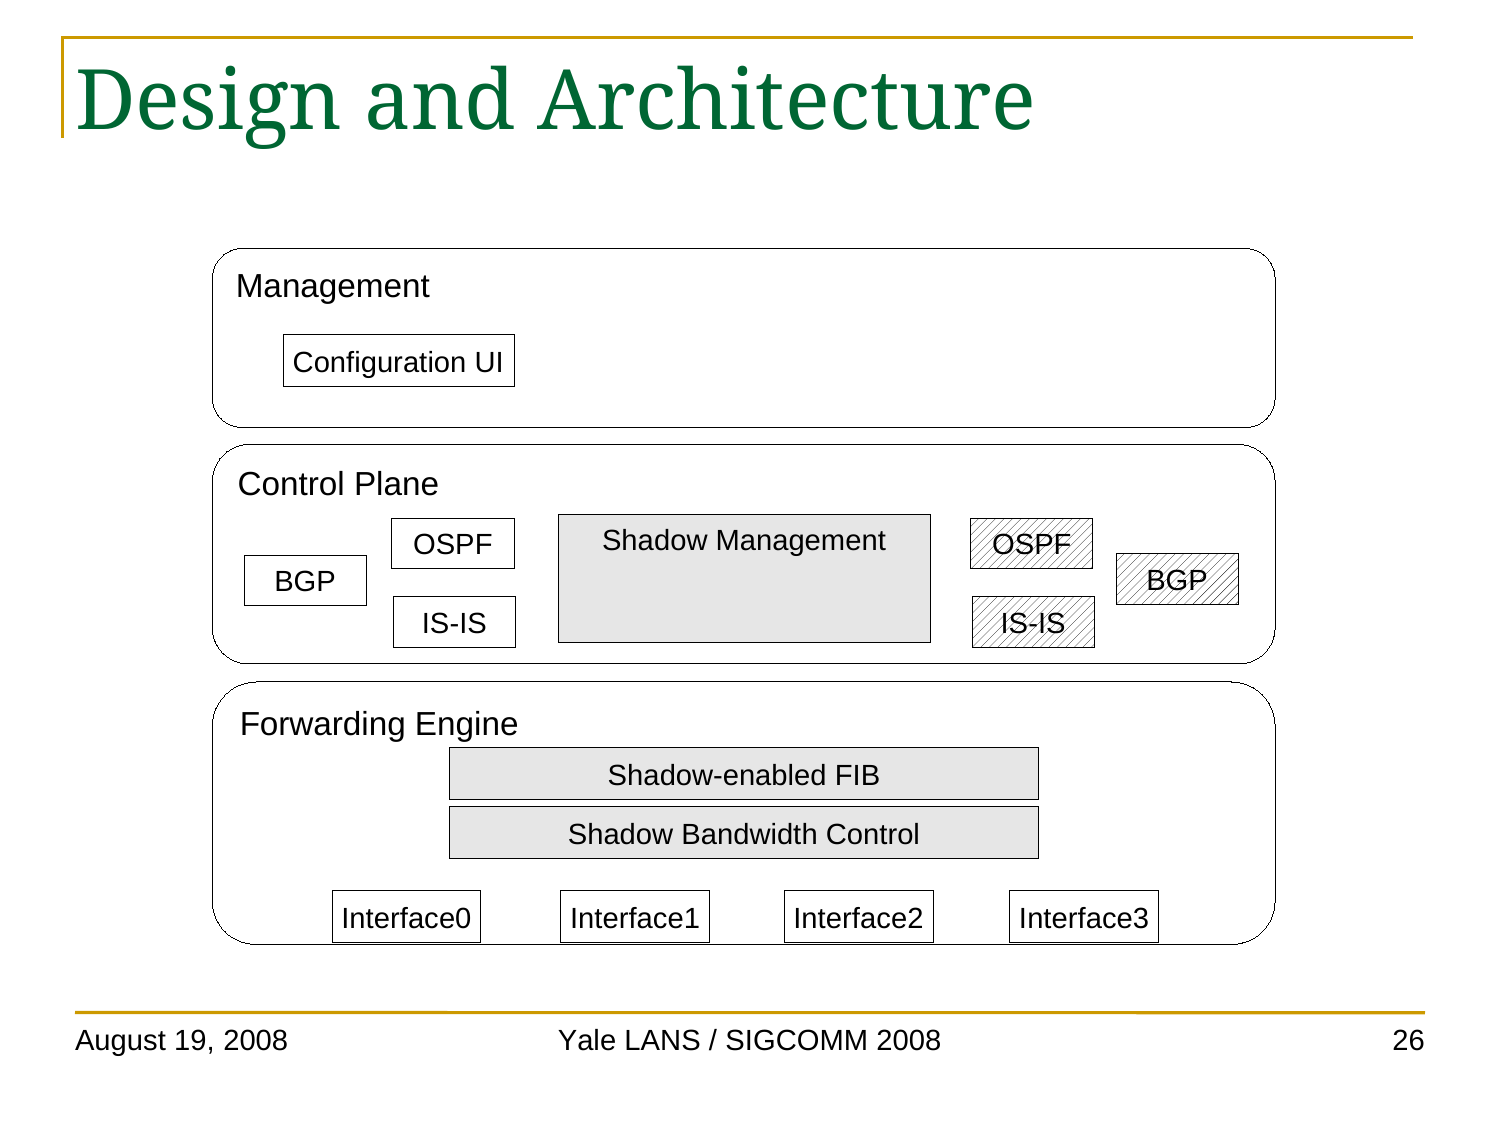

# Design and Architecture
Management
Configuration UI
Control Plane
Shadow Management
OSPF
OSPF
BGP
BGP
IS-IS
IS-IS
Forwarding Engine
Shadow-enabled FIB
Shadow Bandwidth Control
Interface0
Interface1
Interface2
Interface3
August 19, 2008
Yale LANS / SIGCOMM 2008
26